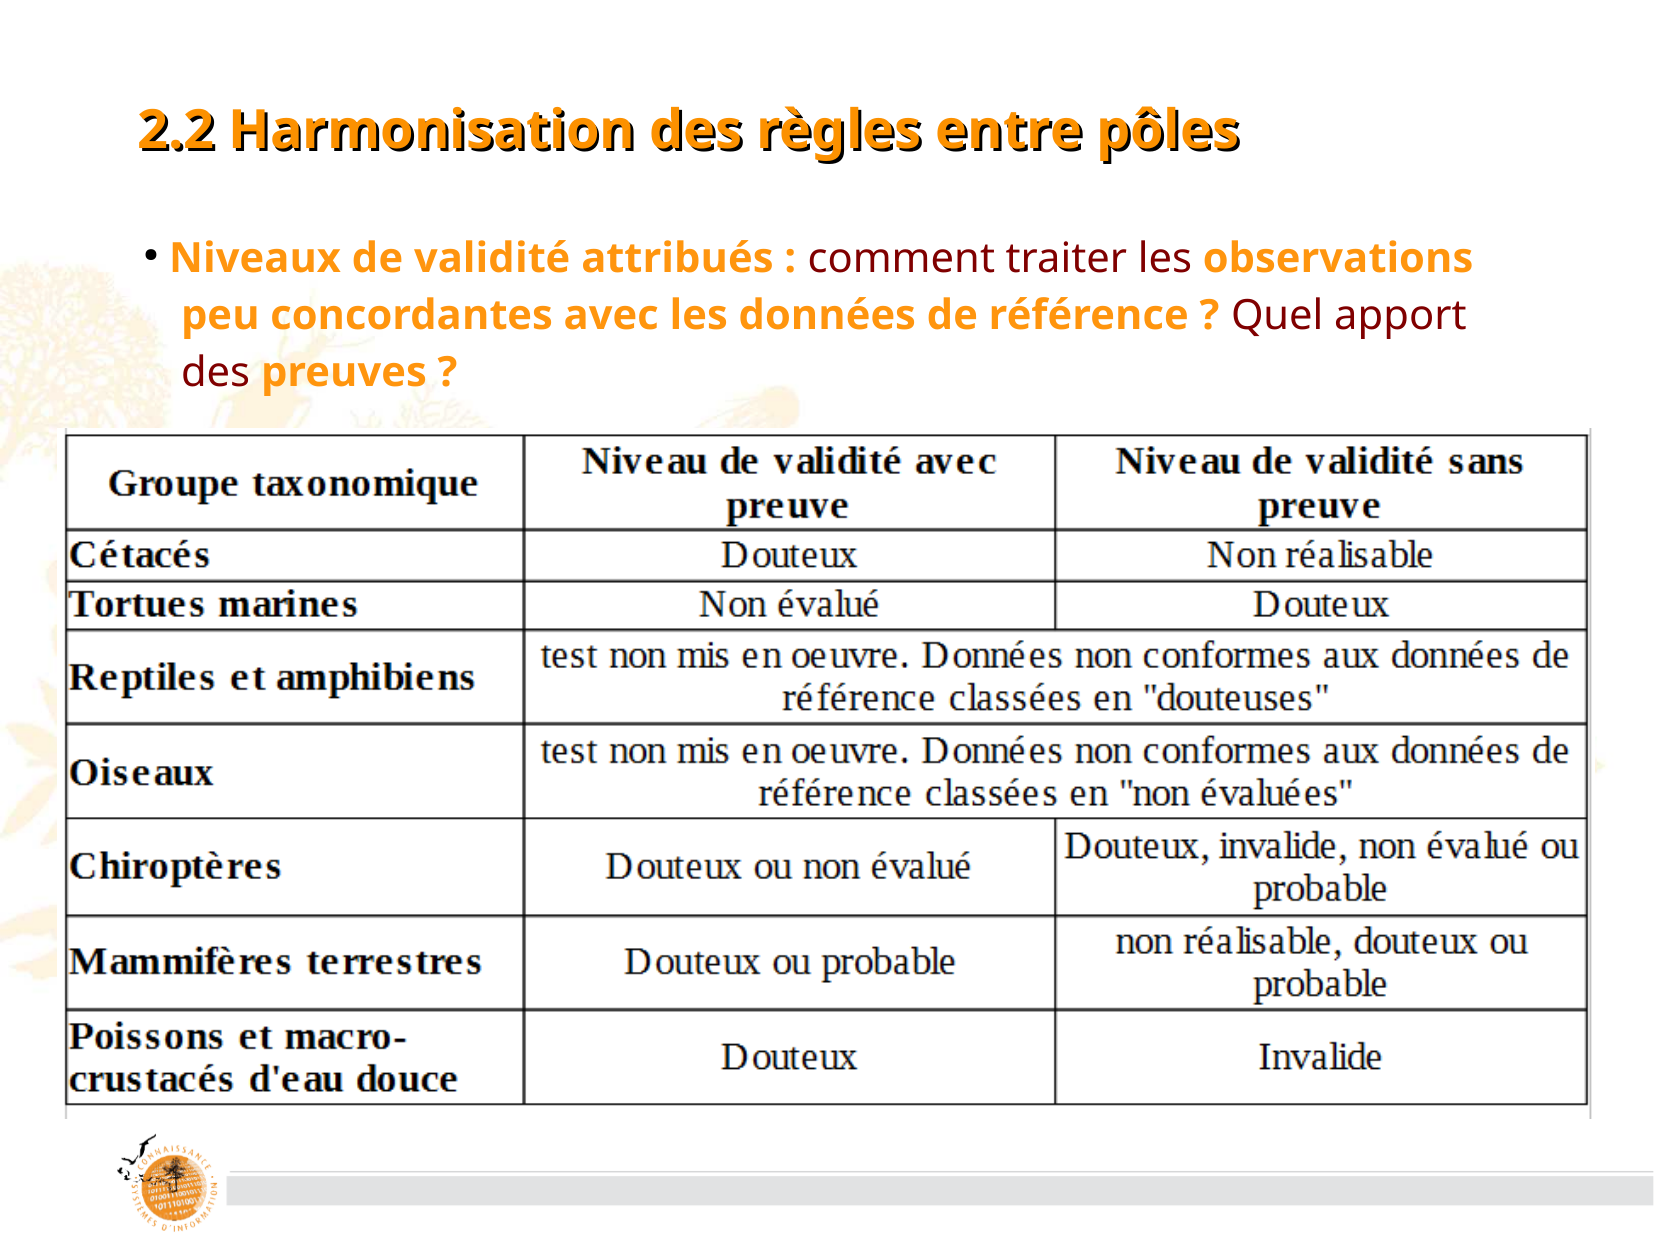

# 2.2 Harmonisation des règles entre pôles
 Niveaux de validité attribués : comment traiter les observations peu concordantes avec les données de référence ? Quel apport des preuves ?
Cotech SINP - 29/11/2018
23